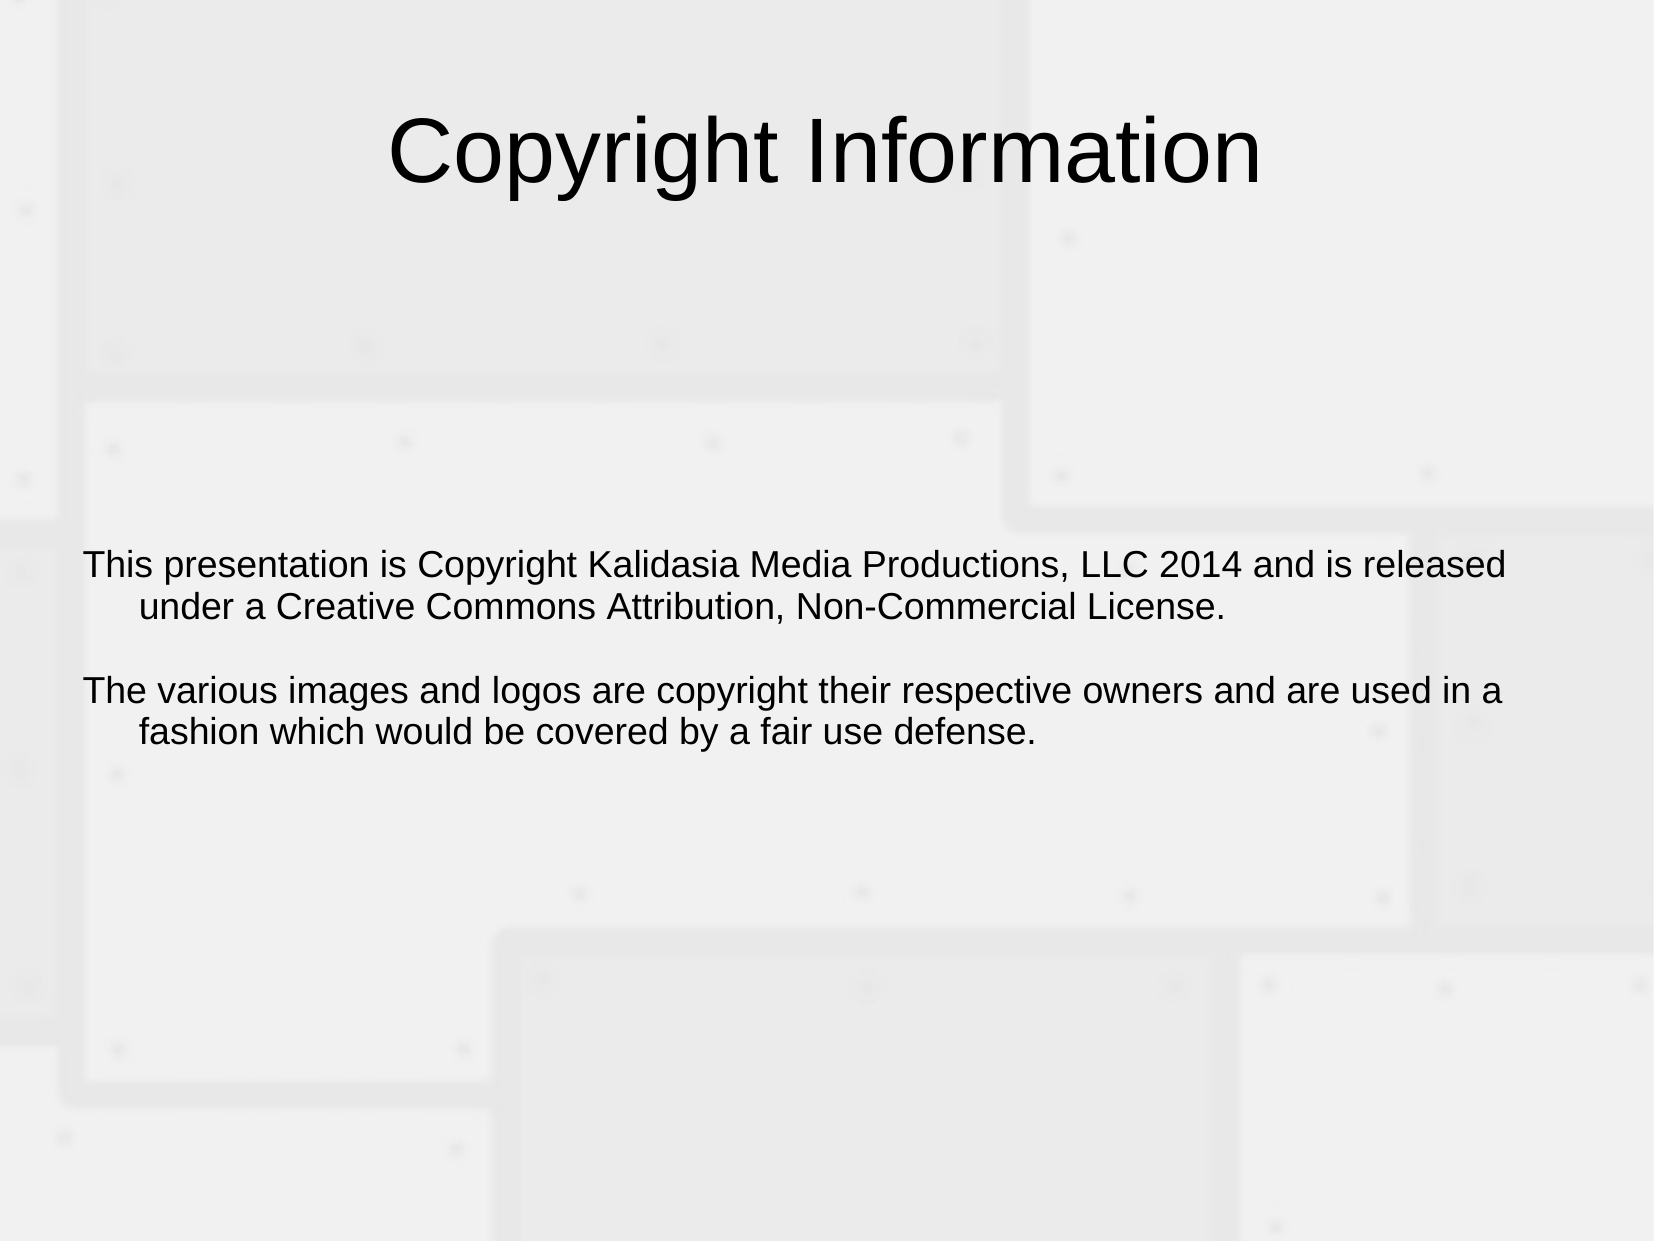

# Copyright Information
This presentation is Copyright Kalidasia Media Productions, LLC 2014 and is released under a Creative Commons Attribution, Non-Commercial License.
The various images and logos are copyright their respective owners and are used in a fashion which would be covered by a fair use defense.